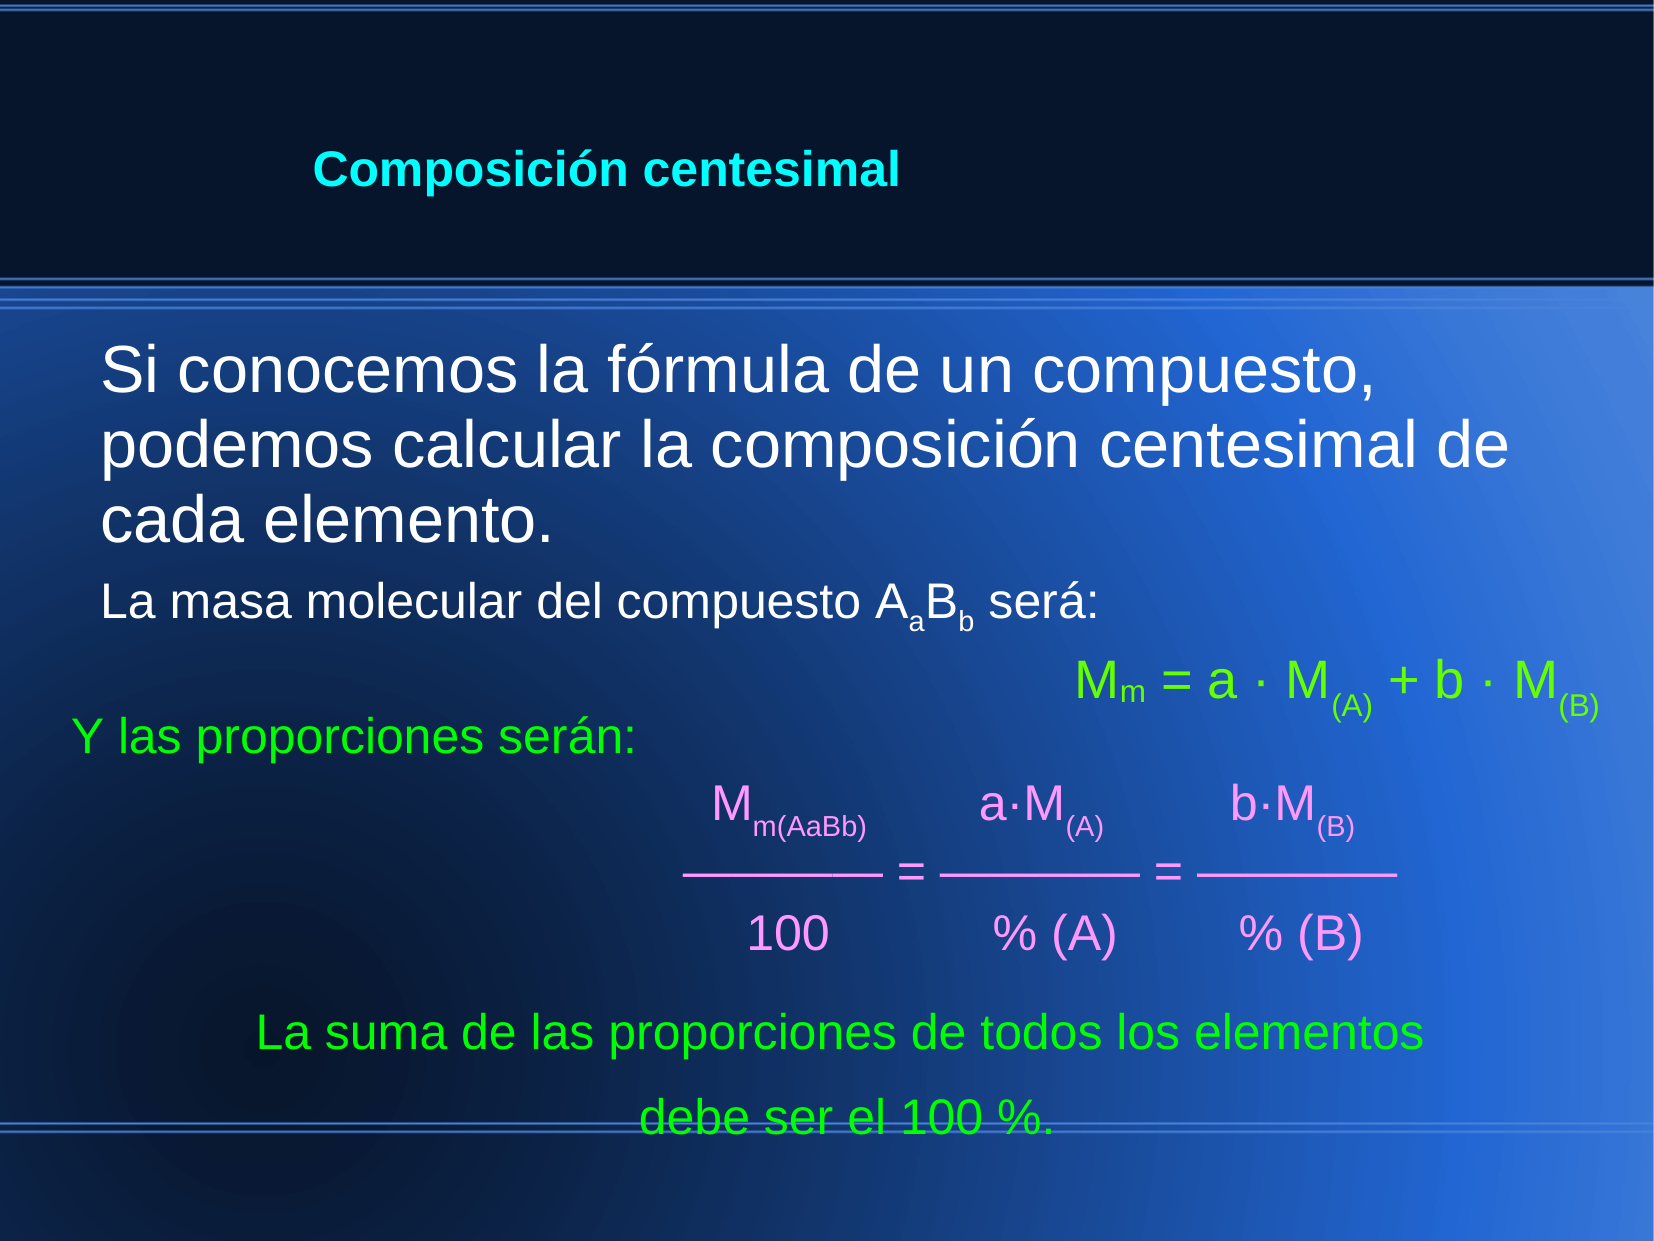

# Composición centesimal
Si conocemos la fórmula de un compuesto, podemos calcular la composición centesimal de cada elemento.
La masa molecular del compuesto AaBb será:
Mm = a · M(A) + b · M(B)
Y las proporciones serán:
 Mm(AaBb) a·M(A) b·M(B)
———— = ———— = ————
	100 	 	 % (A)	 % (B)
La suma de las proporciones de todos los elementos
debe ser el 100 %.